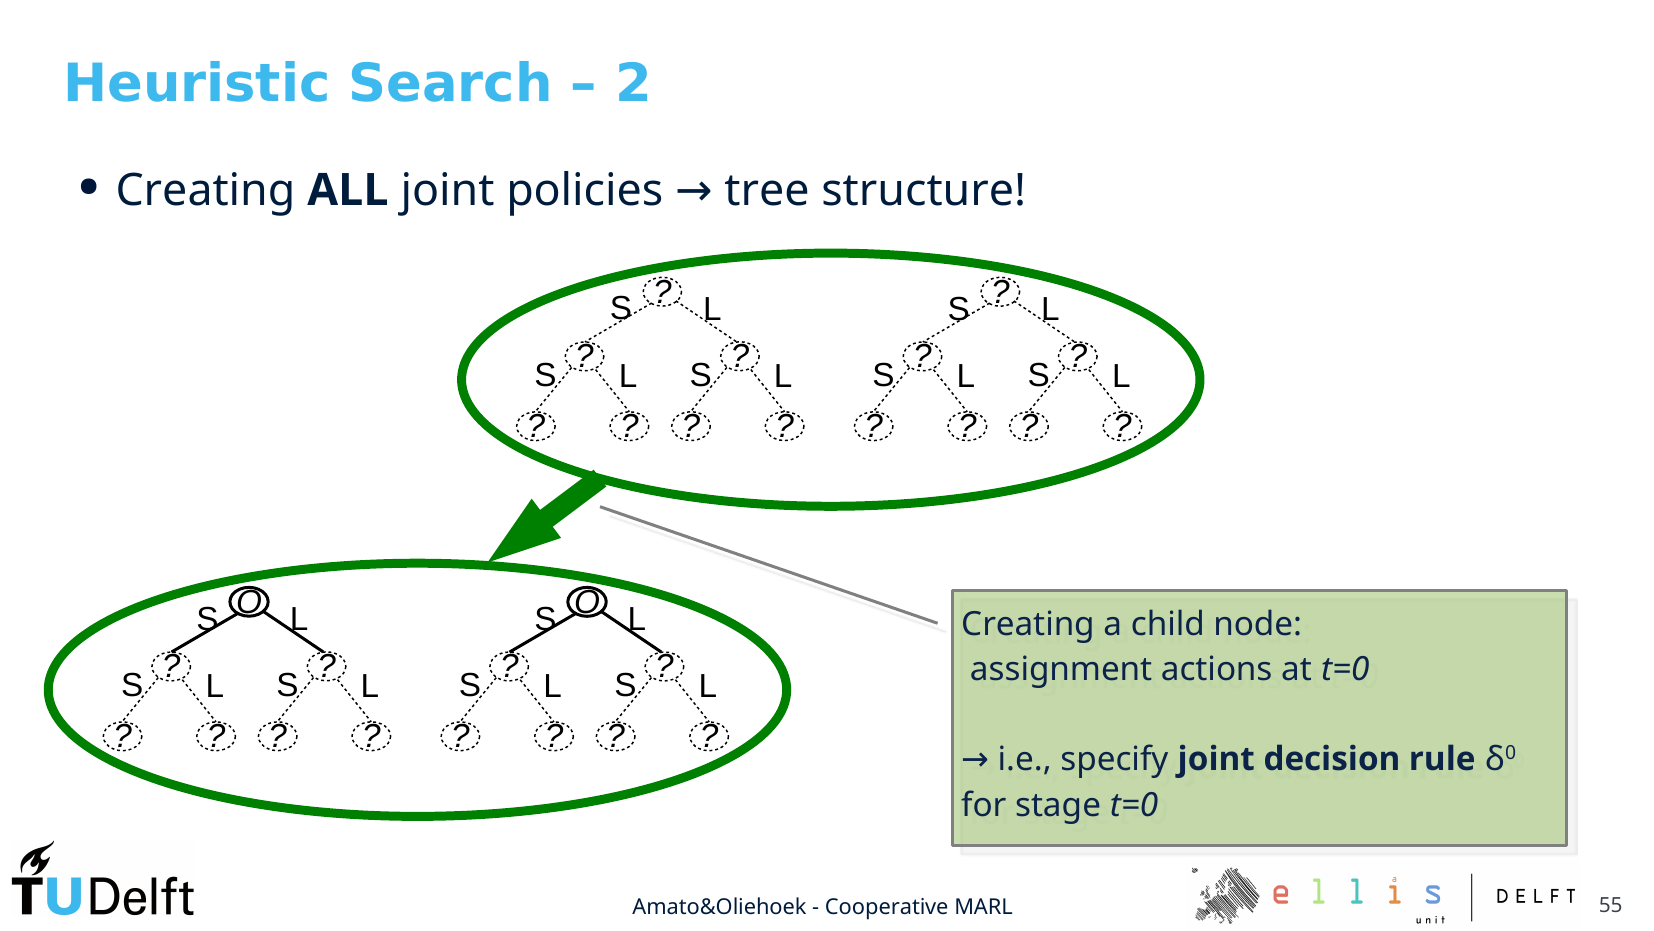

# Heuristic Search – 2
Creating ALL joint policies → tree structure!
?
S
L
?
?
S
S
L
L
?
?
?
?
?
S
L
?
?
S
S
L
L
?
?
?
?
O
S
L
?
?
S
S
L
L
?
?
?
?
O
S
L
?
?
S
S
L
L
?
?
?
?
Creating a child node:
 assignment actions at t=0
→ i.e., specify joint decision rule δ0 for stage t=0
Amato&Oliehoek - Cooperative MARL